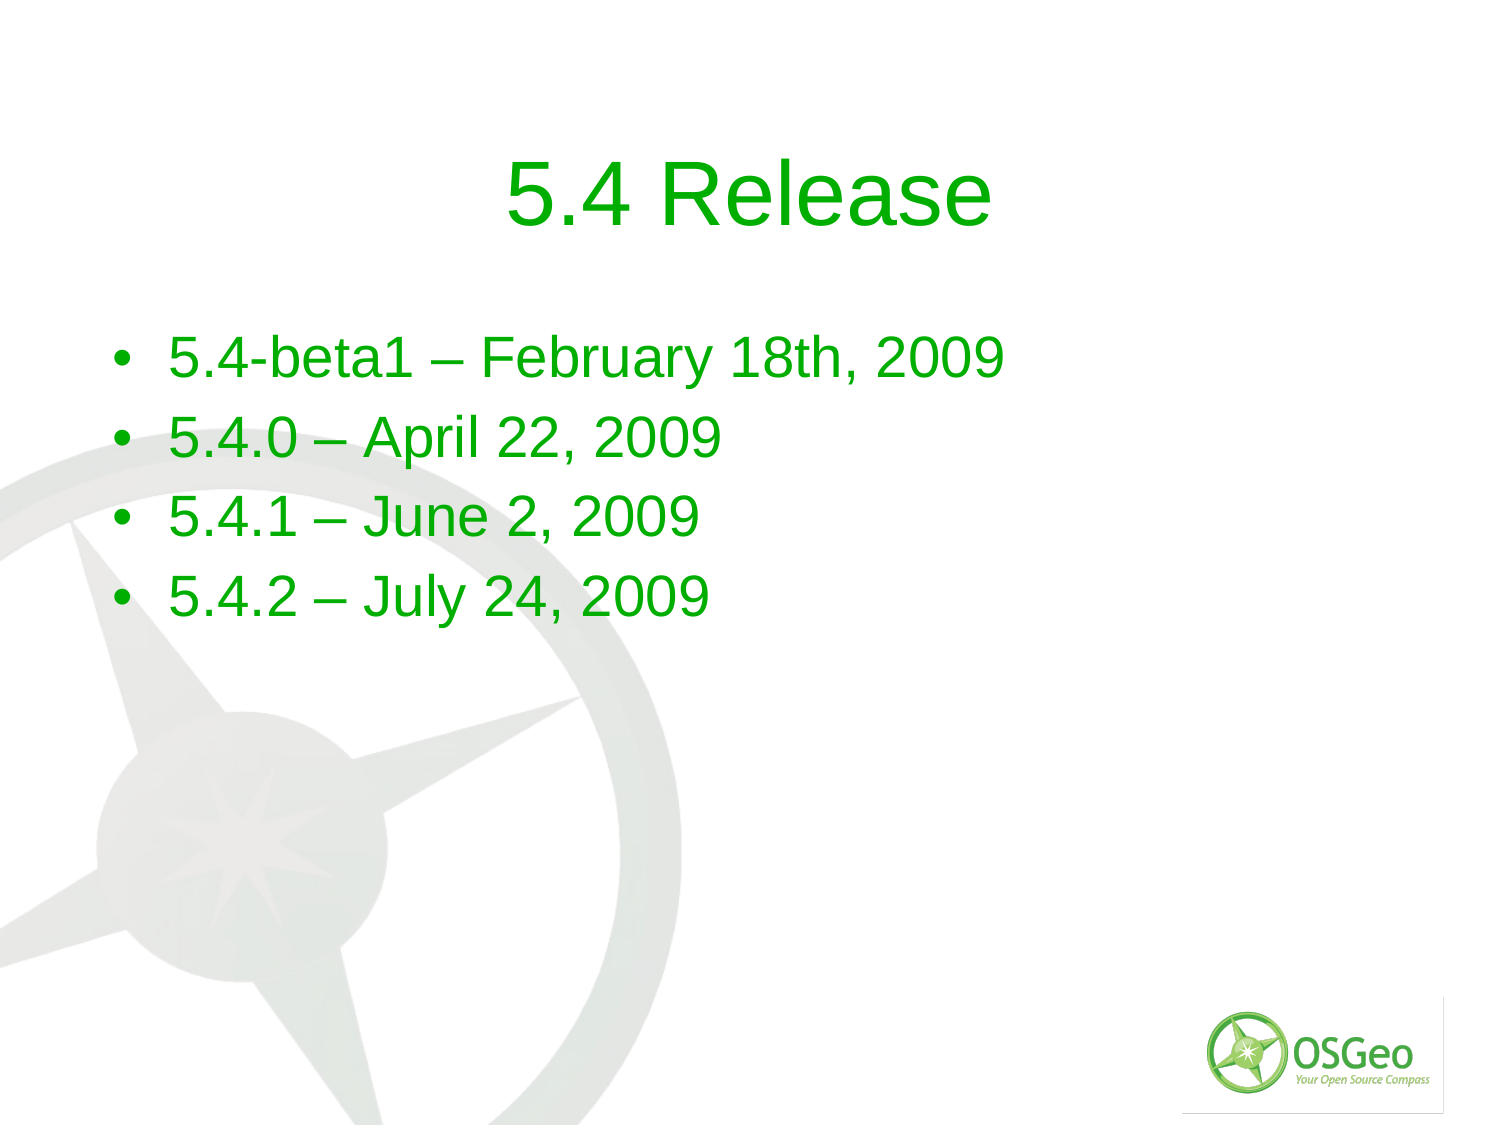

# 5.4 Release
5.4-beta1 – February 18th, 2009
5.4.0 – April 22, 2009
5.4.1 – June 2, 2009
5.4.2 – July 24, 2009